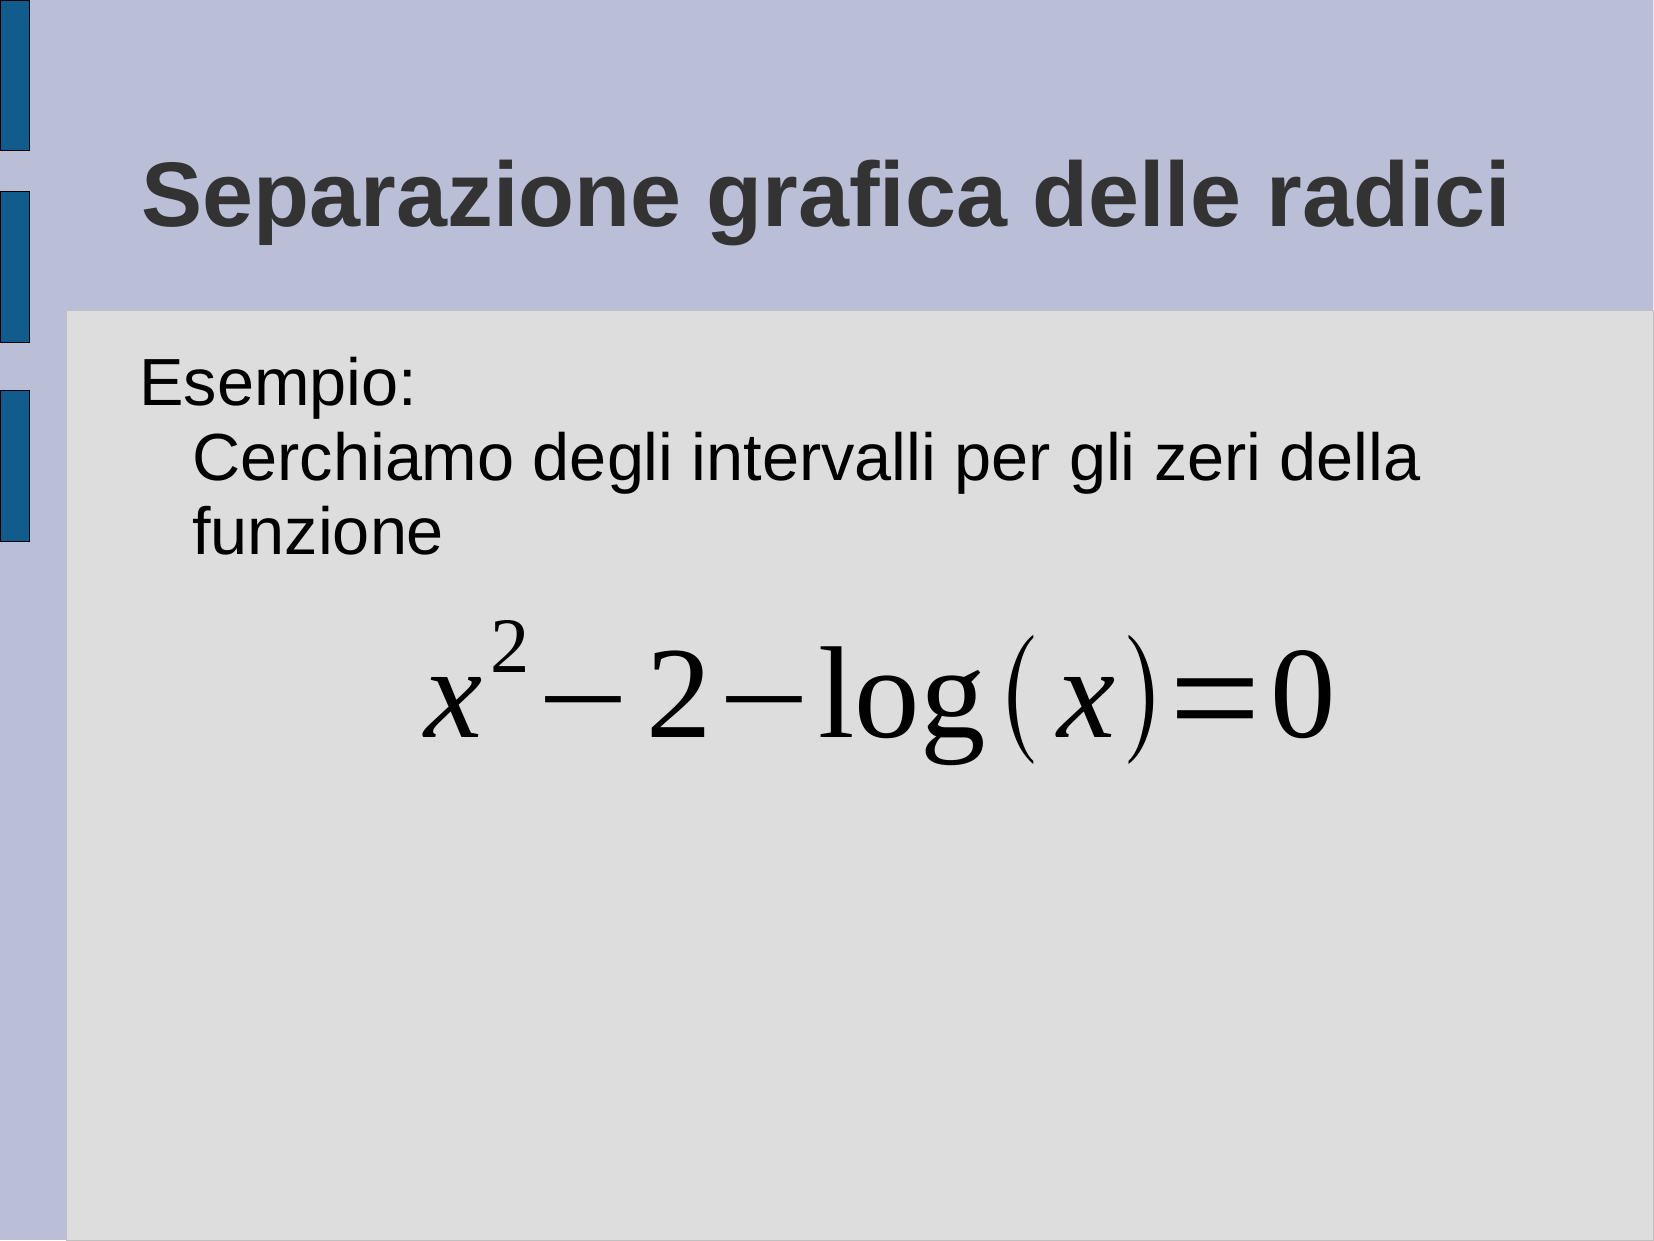

# Separazione grafica delle radici
Esempio:
Cerchiamo degli intervalli per gli zeri della funzione